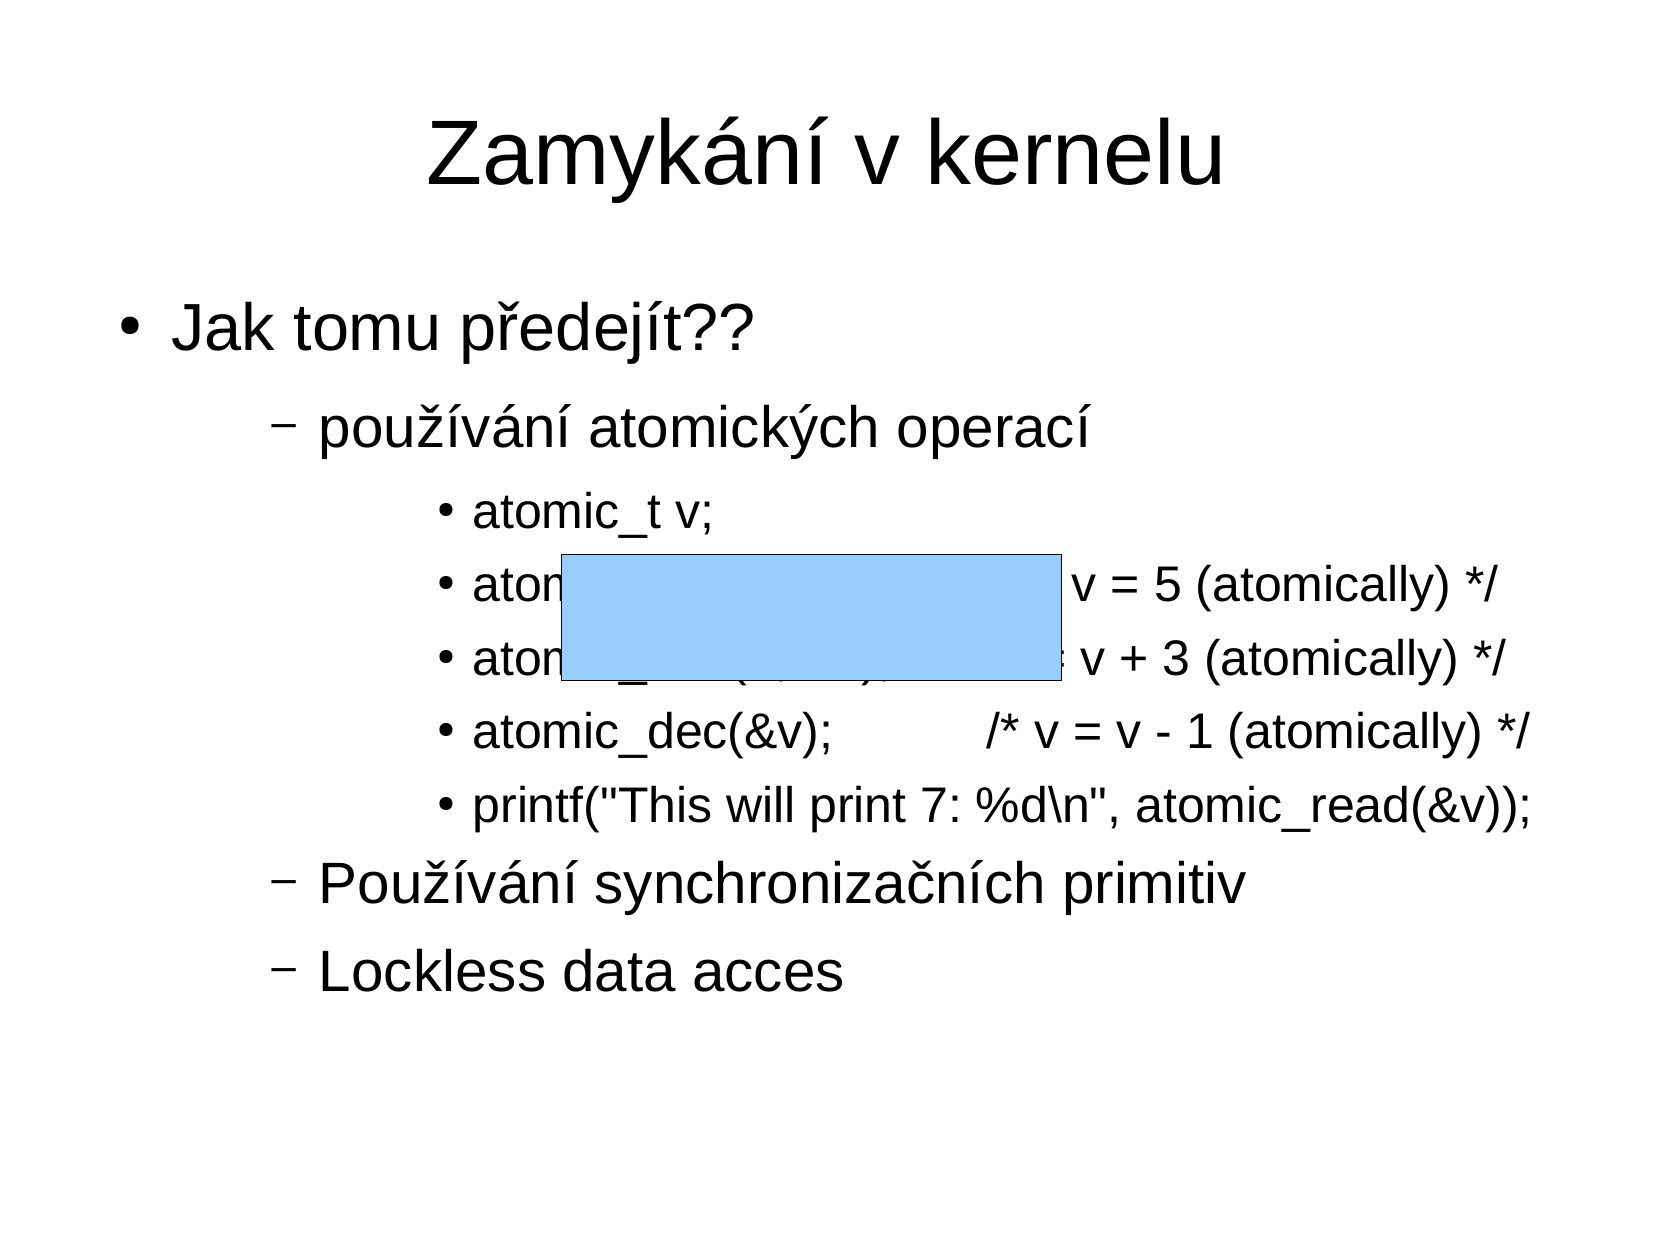

# Zamykání v kernelu
Jak tomu předejít??
používání atomických operací
atomic_t v;
atomic_set(&v, 5); 		/* v = 5 (atomically) */
atomic_add(3, &v); 	/* v = v + 3 (atomically) */
atomic_dec(&v); /* v = v - 1 (atomically) */
printf("This will print 7: %d\n", atomic_read(&v));
Používání synchronizačních primitiv
Lockless data acces